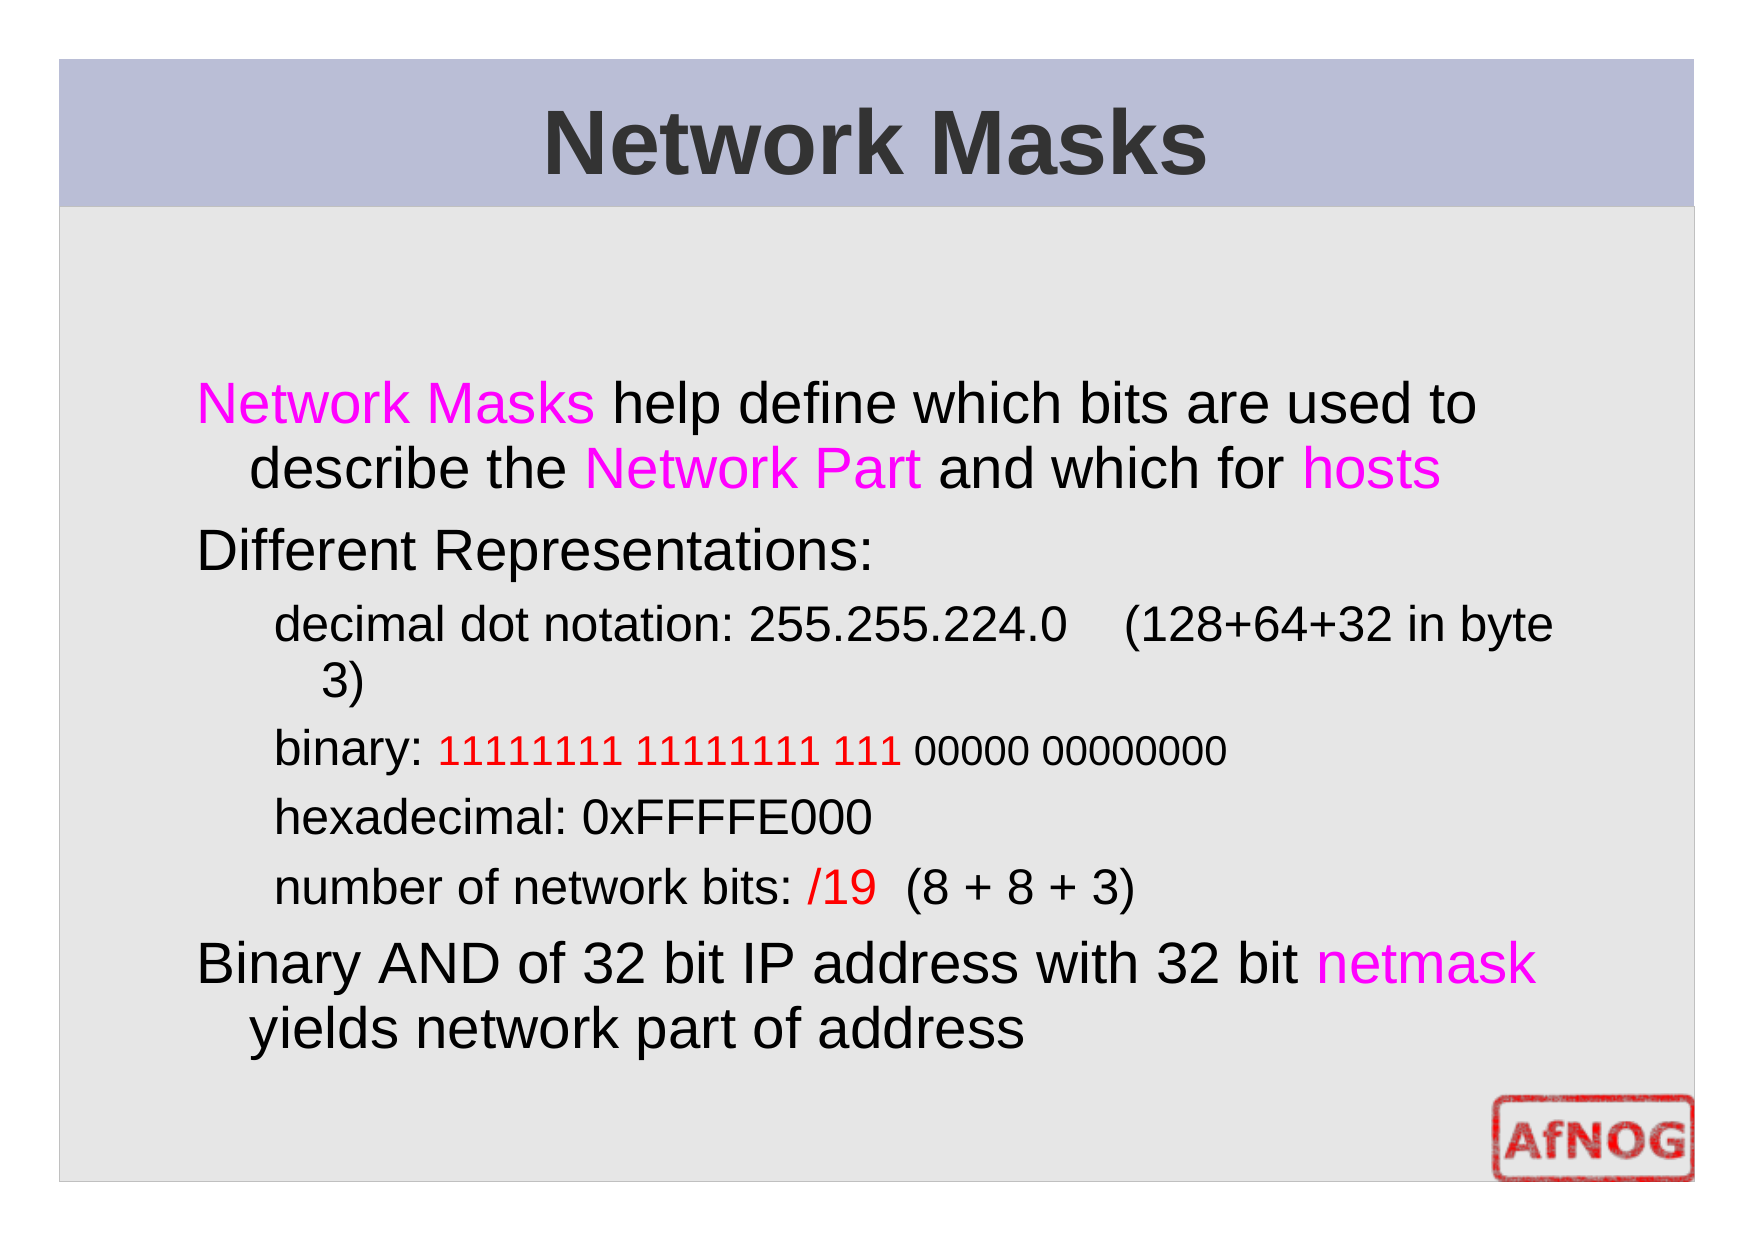

# Network Masks
Network Masks help define which bits are used to describe the Network Part and which for hosts
Different Representations:
decimal dot notation: 255.255.224.0 (128+64+32 in byte 3)
binary: 11111111 11111111 111 00000 00000000
hexadecimal: 0xFFFFE000
number of network bits: /19 (8 + 8 + 3)
Binary AND of 32 bit IP address with 32 bit netmask yields network part of address